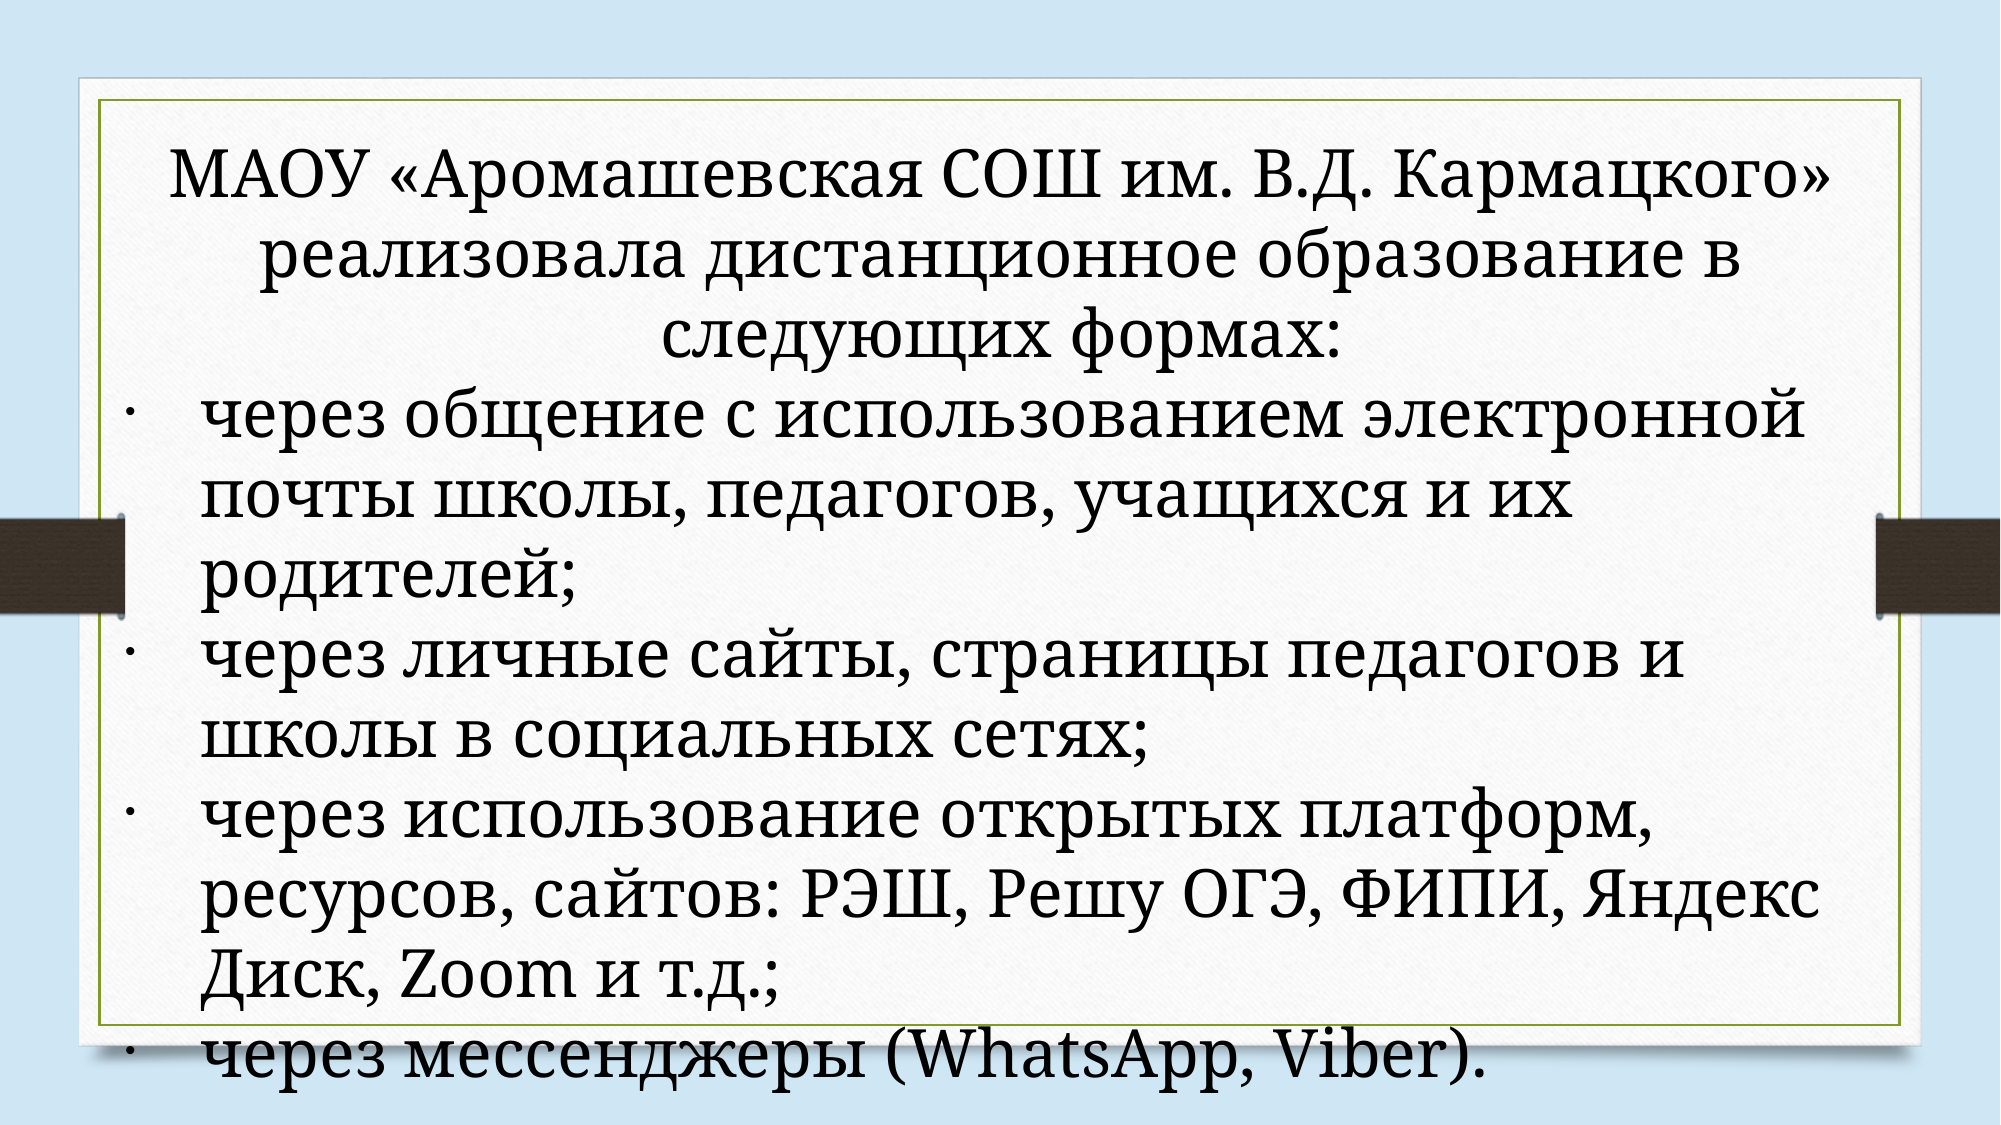

МАОУ «Аромашевская СОШ им. В.Д. Кармацкого» реализовала дистанционное образование в следующих формах:
через общение с использованием электронной почты школы, педагогов, учащихся и их родителей;
через личные сайты, страницы педагогов и школы в социальных сетях;
через использование открытых платформ, ресурсов, сайтов: РЭШ, Решу ОГЭ, ФИПИ, Яндекс Диск, Zoom и т.д.;
через мессенджеры (WhatsApp, Viber).